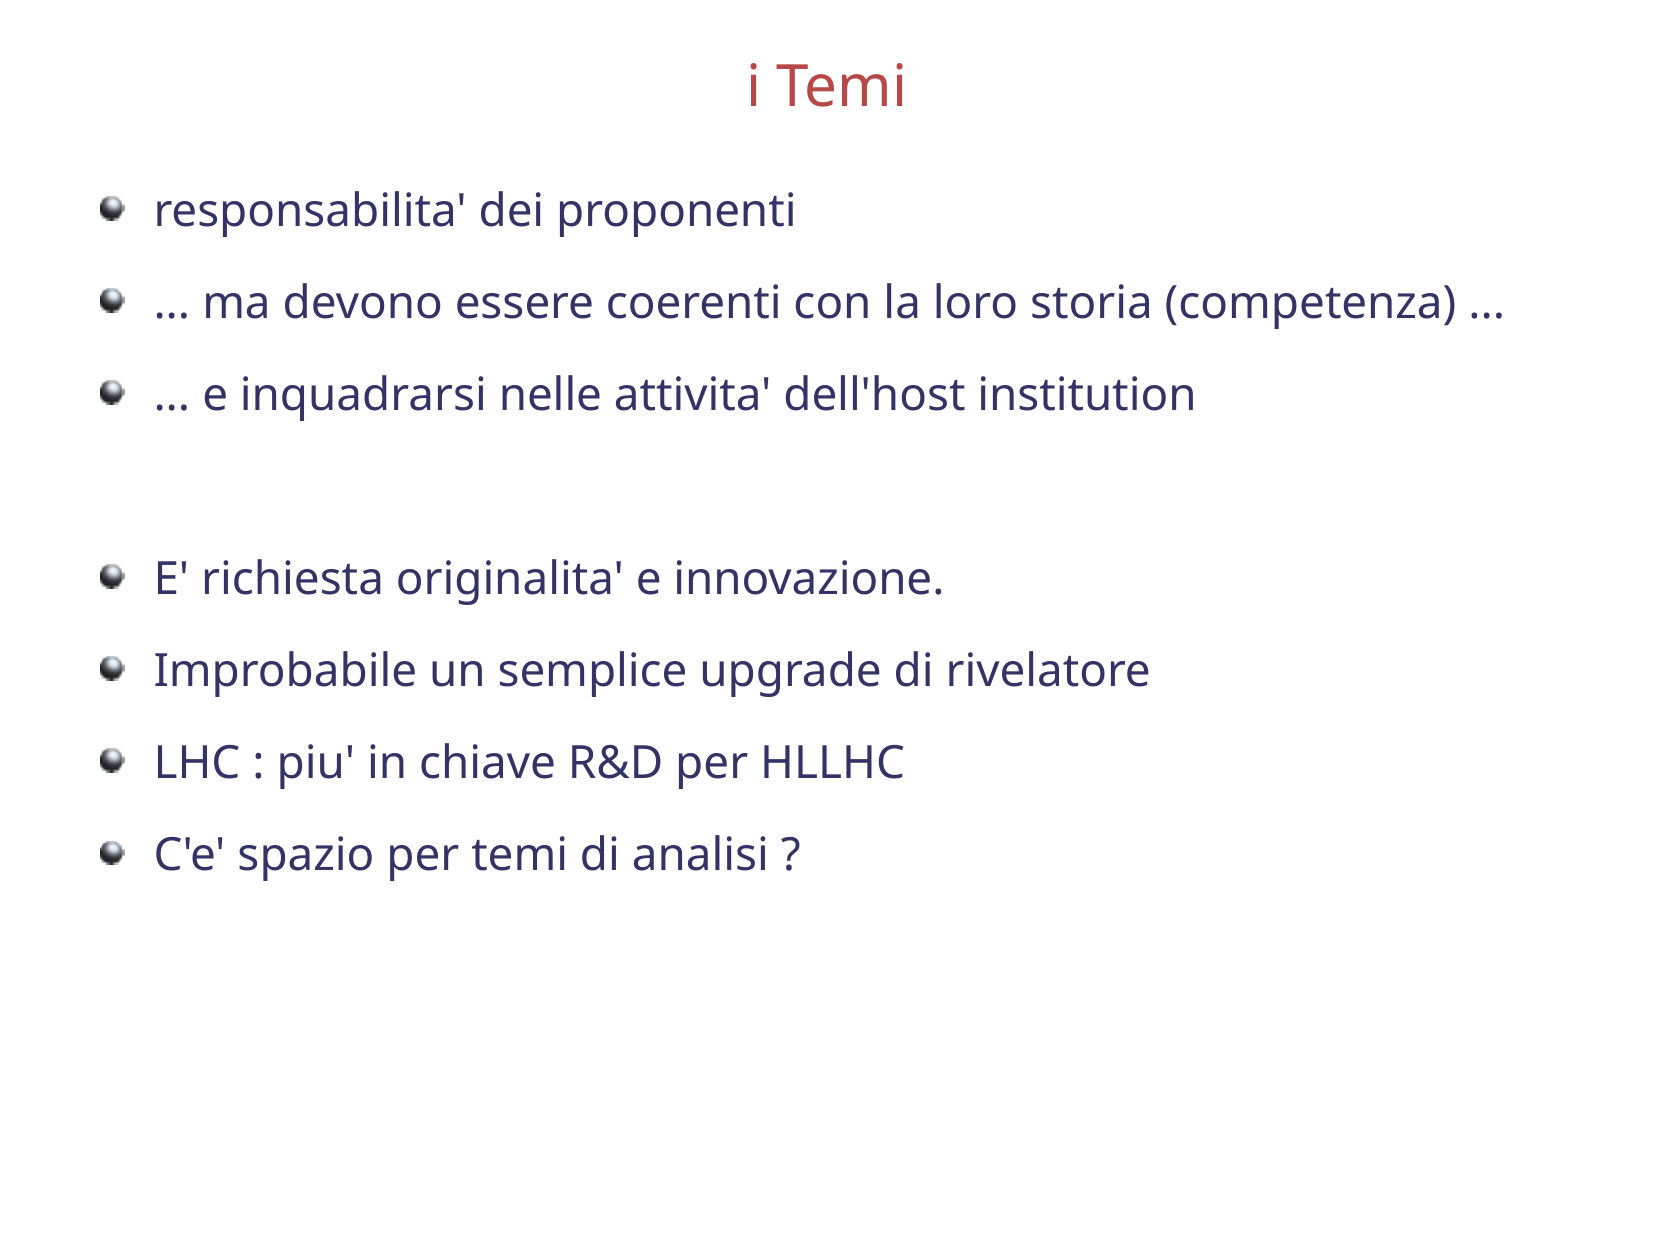

# i Temi
responsabilita' dei proponenti
... ma devono essere coerenti con la loro storia (competenza) ...
... e inquadrarsi nelle attivita' dell'host institution
E' richiesta originalita' e innovazione.
Improbabile un semplice upgrade di rivelatore
LHC : piu' in chiave R&D per HLLHC
C'e' spazio per temi di analisi ?